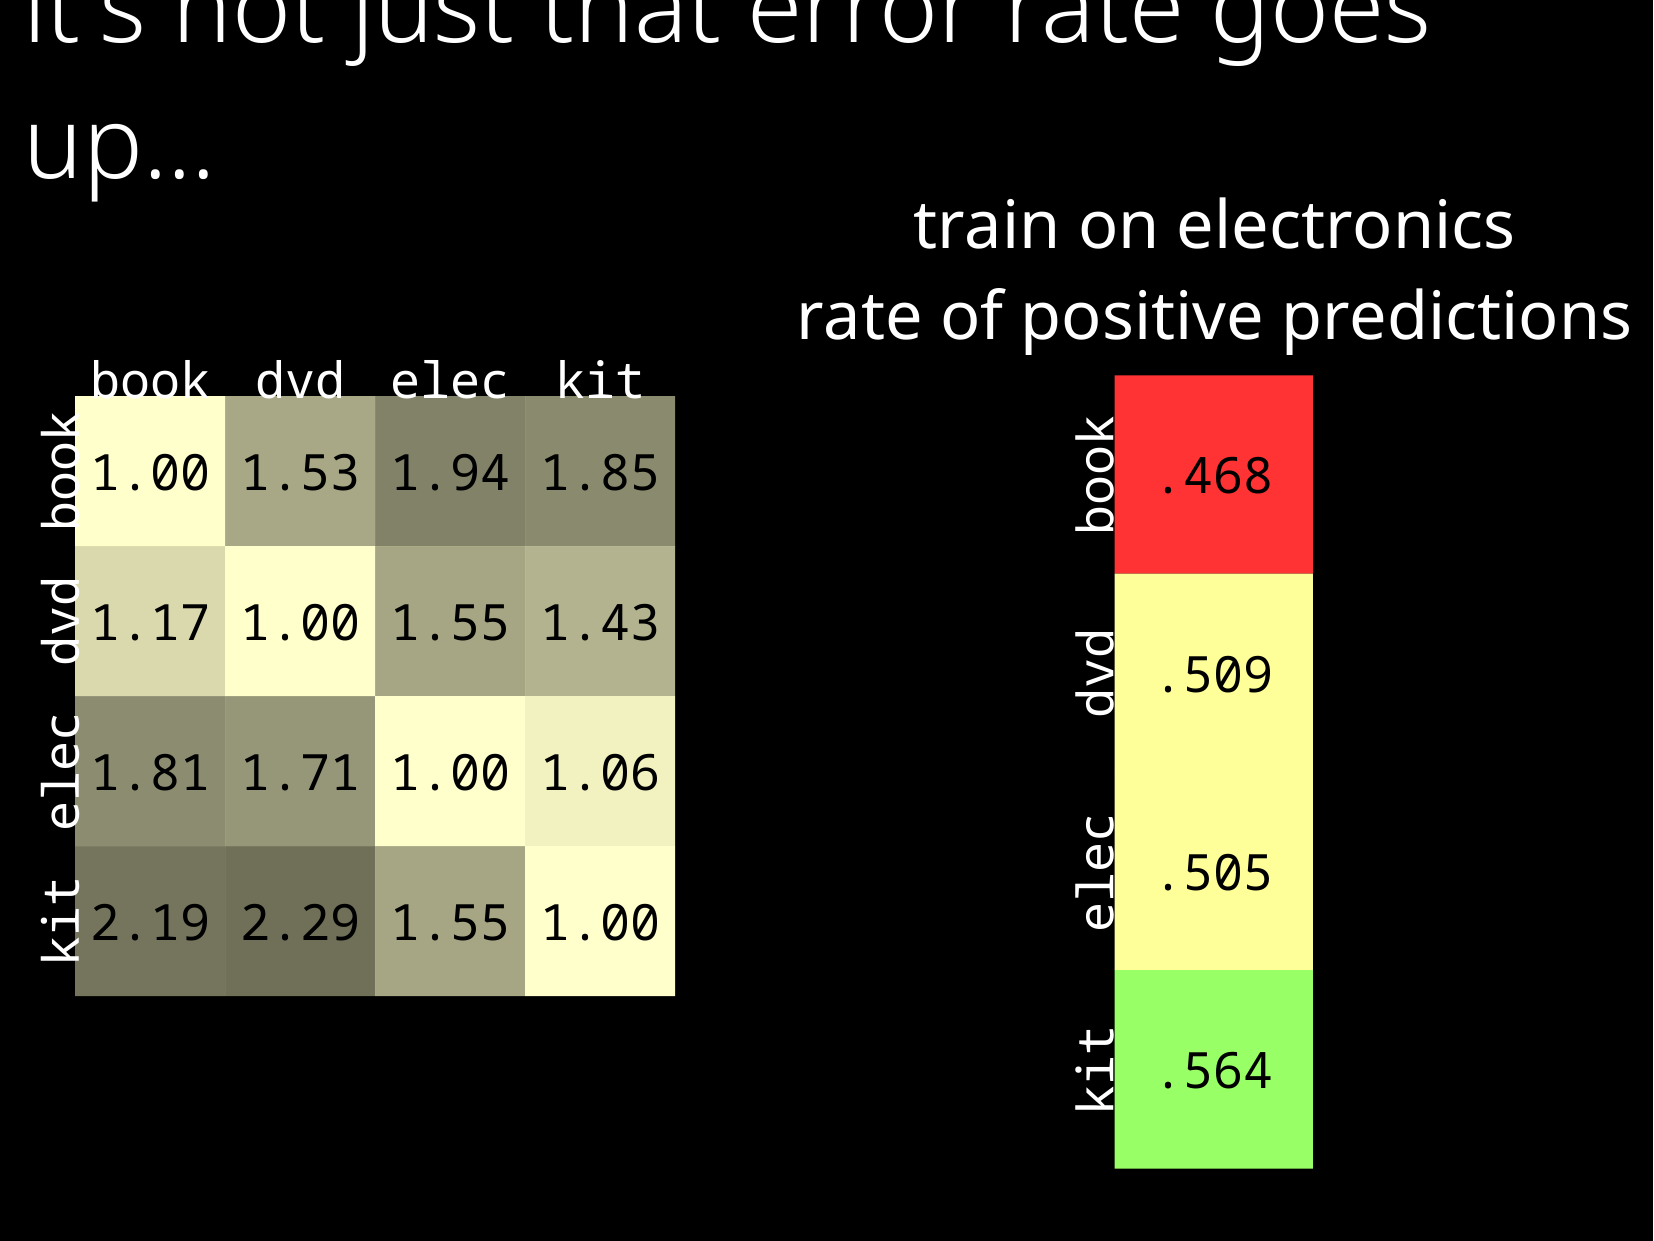

# it's not just that error rate goes up...
train on electronics
rate of positive predictions
book
dvd
elec
kit
.468
book
dvd
elec
kit
1.53
1.94
1.85
1.17
1.55
1.43
1.81
1.71
1.06
2.19
2.29
1.55
1.00
1.00
1.00
1.00
book
dvd
elec
kit
.509
.505
.564